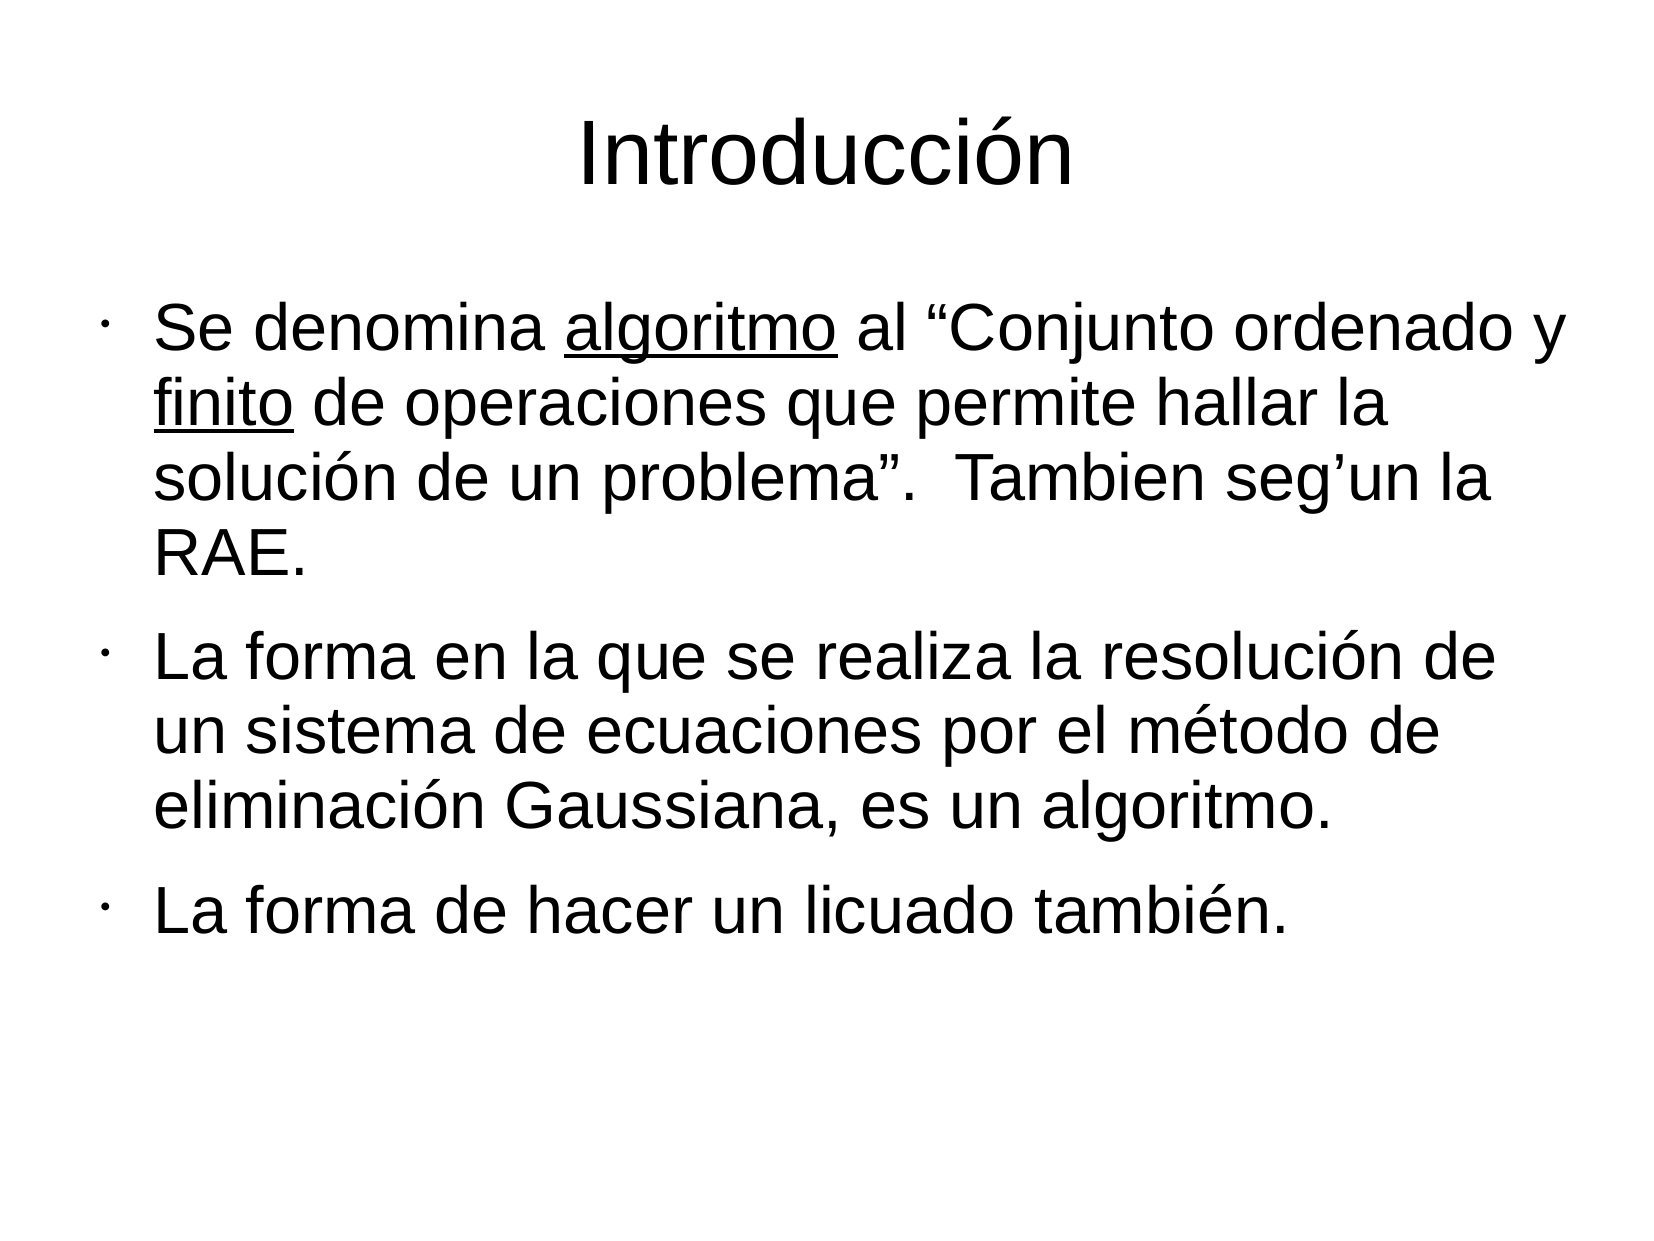

# Introducción
Se denomina algoritmo al “Conjunto ordenado y finito de operaciones que permite hallar la solución de un problema”. Tambien seg’un la RAE.
La forma en la que se realiza la resolución de un sistema de ecuaciones por el método de eliminación Gaussiana, es un algoritmo.
La forma de hacer un licuado también.